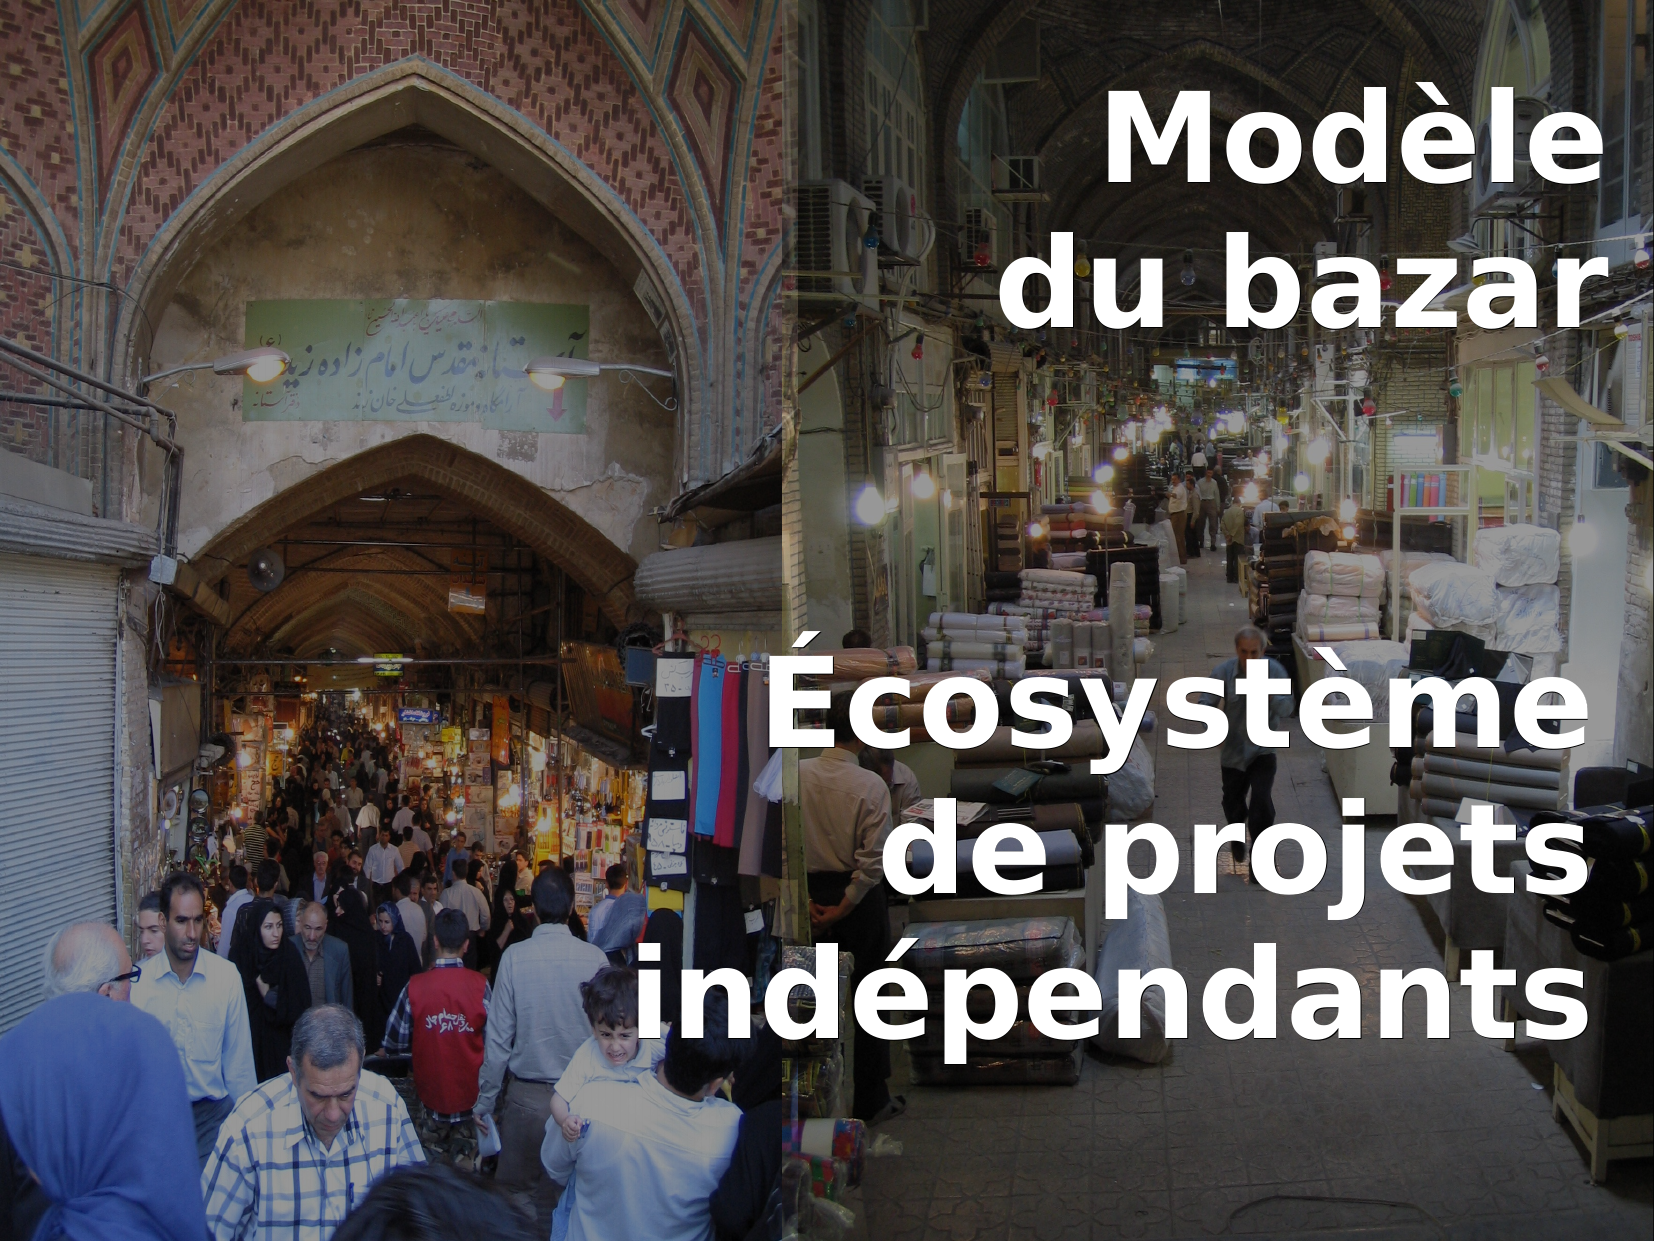

Modèle
du bazar
Écosystème
de projets
indépendants